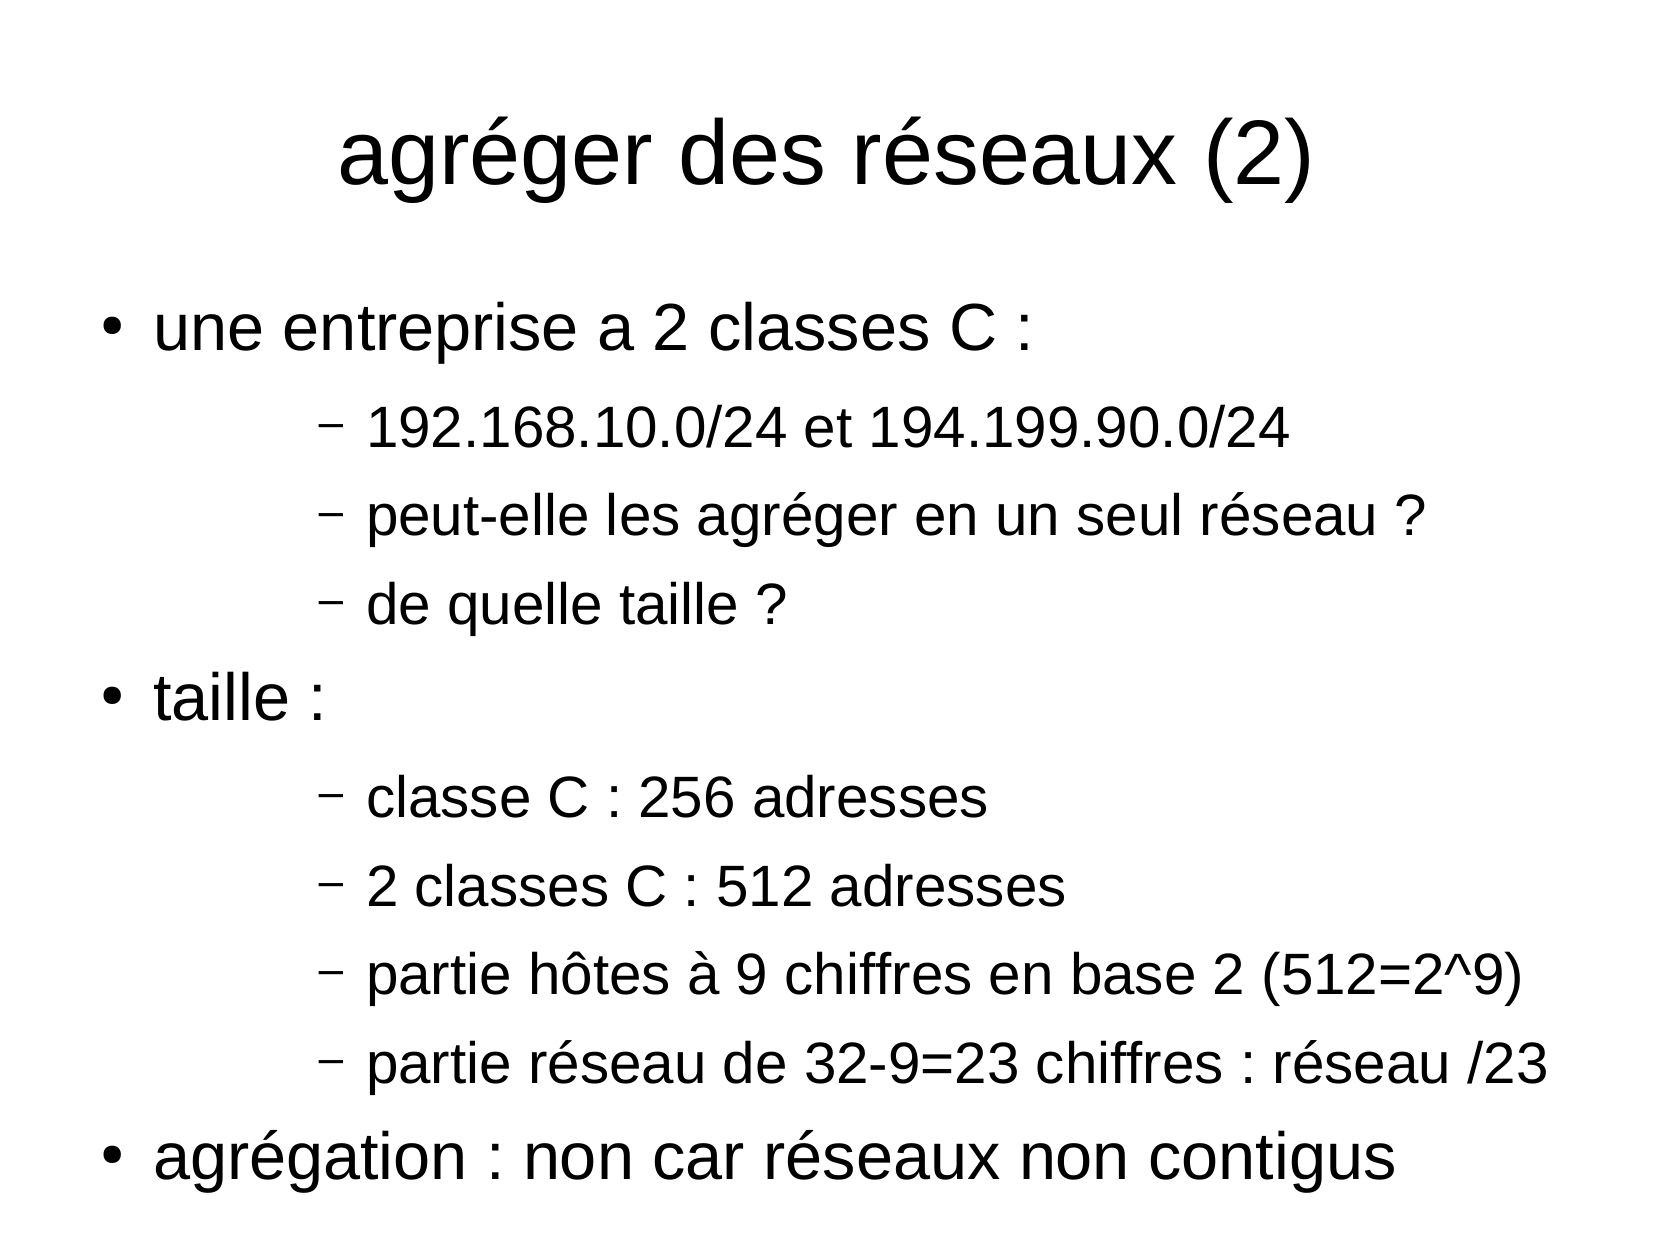

# agréger des réseaux (2)
une entreprise a 2 classes C :
192.168.10.0/24 et 194.199.90.0/24
peut-elle les agréger en un seul réseau ?
de quelle taille ?
taille :
classe C : 256 adresses
2 classes C : 512 adresses
partie hôtes à 9 chiffres en base 2 (512=2^9)
partie réseau de 32-9=23 chiffres : réseau /23
agrégation : non car réseaux non contigus